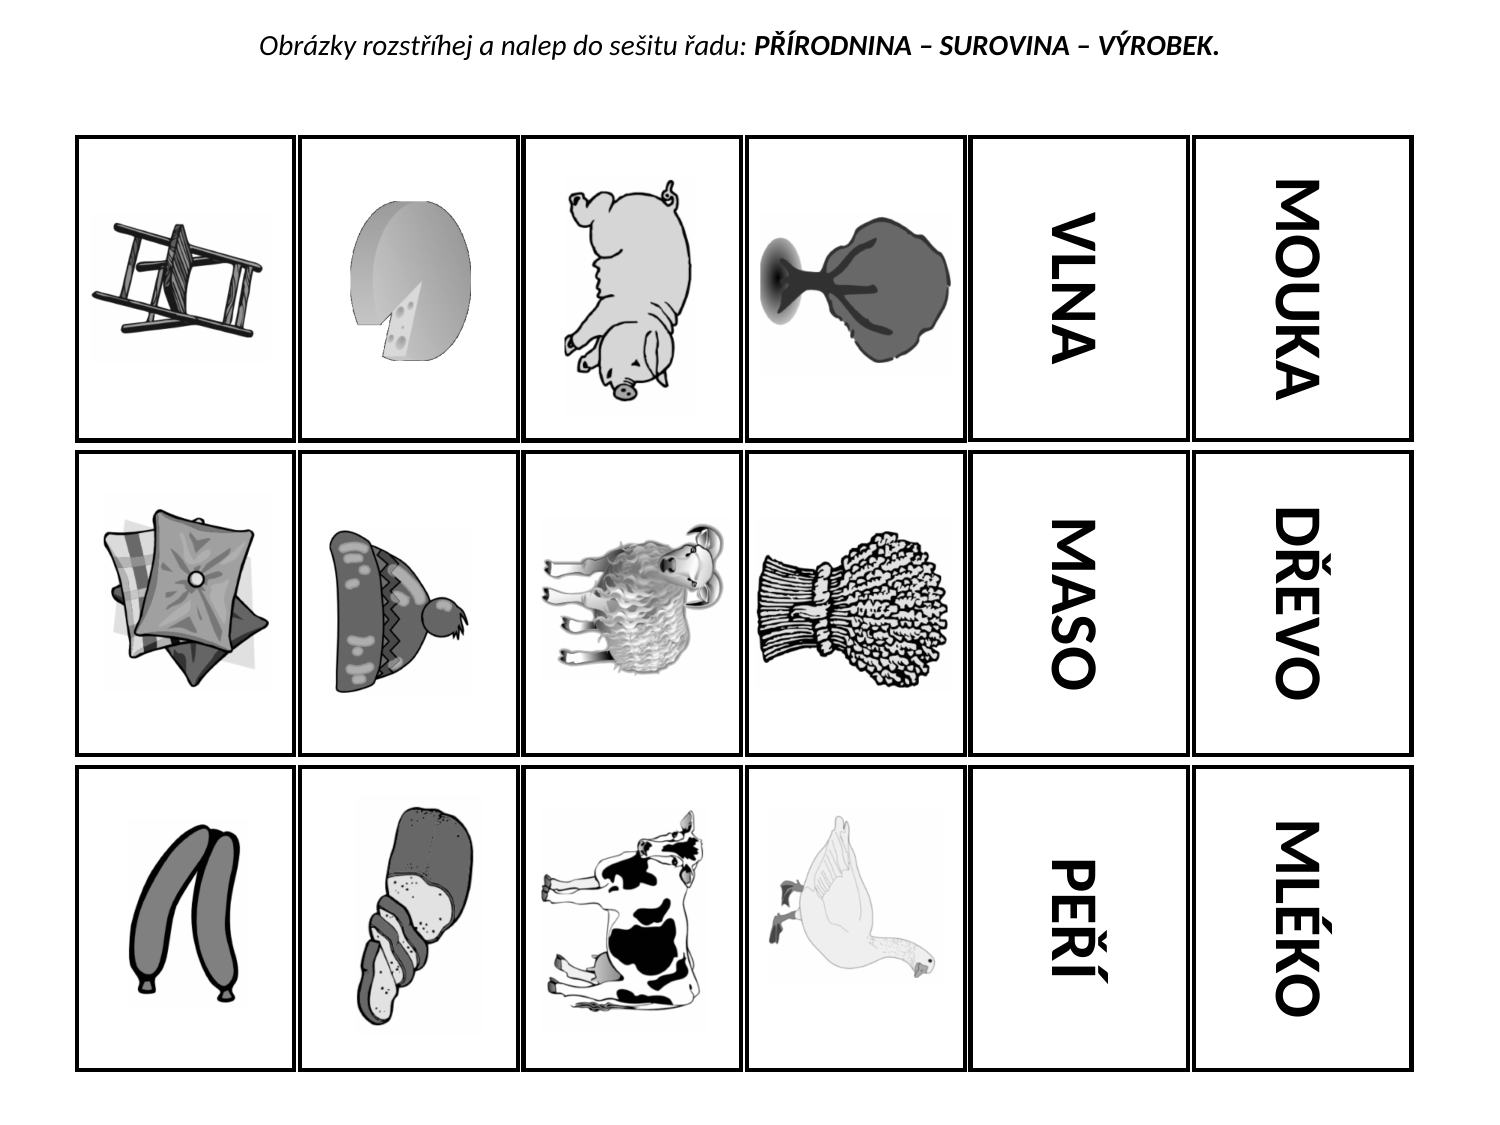

Obrázky rozstříhej a nalep do sešitu řadu: PŘÍRODNINA – SUROVINA – VÝROBEK.
MOUKA
VLNA
DŘEVO
MASO
MLÉKO
PEŘÍ